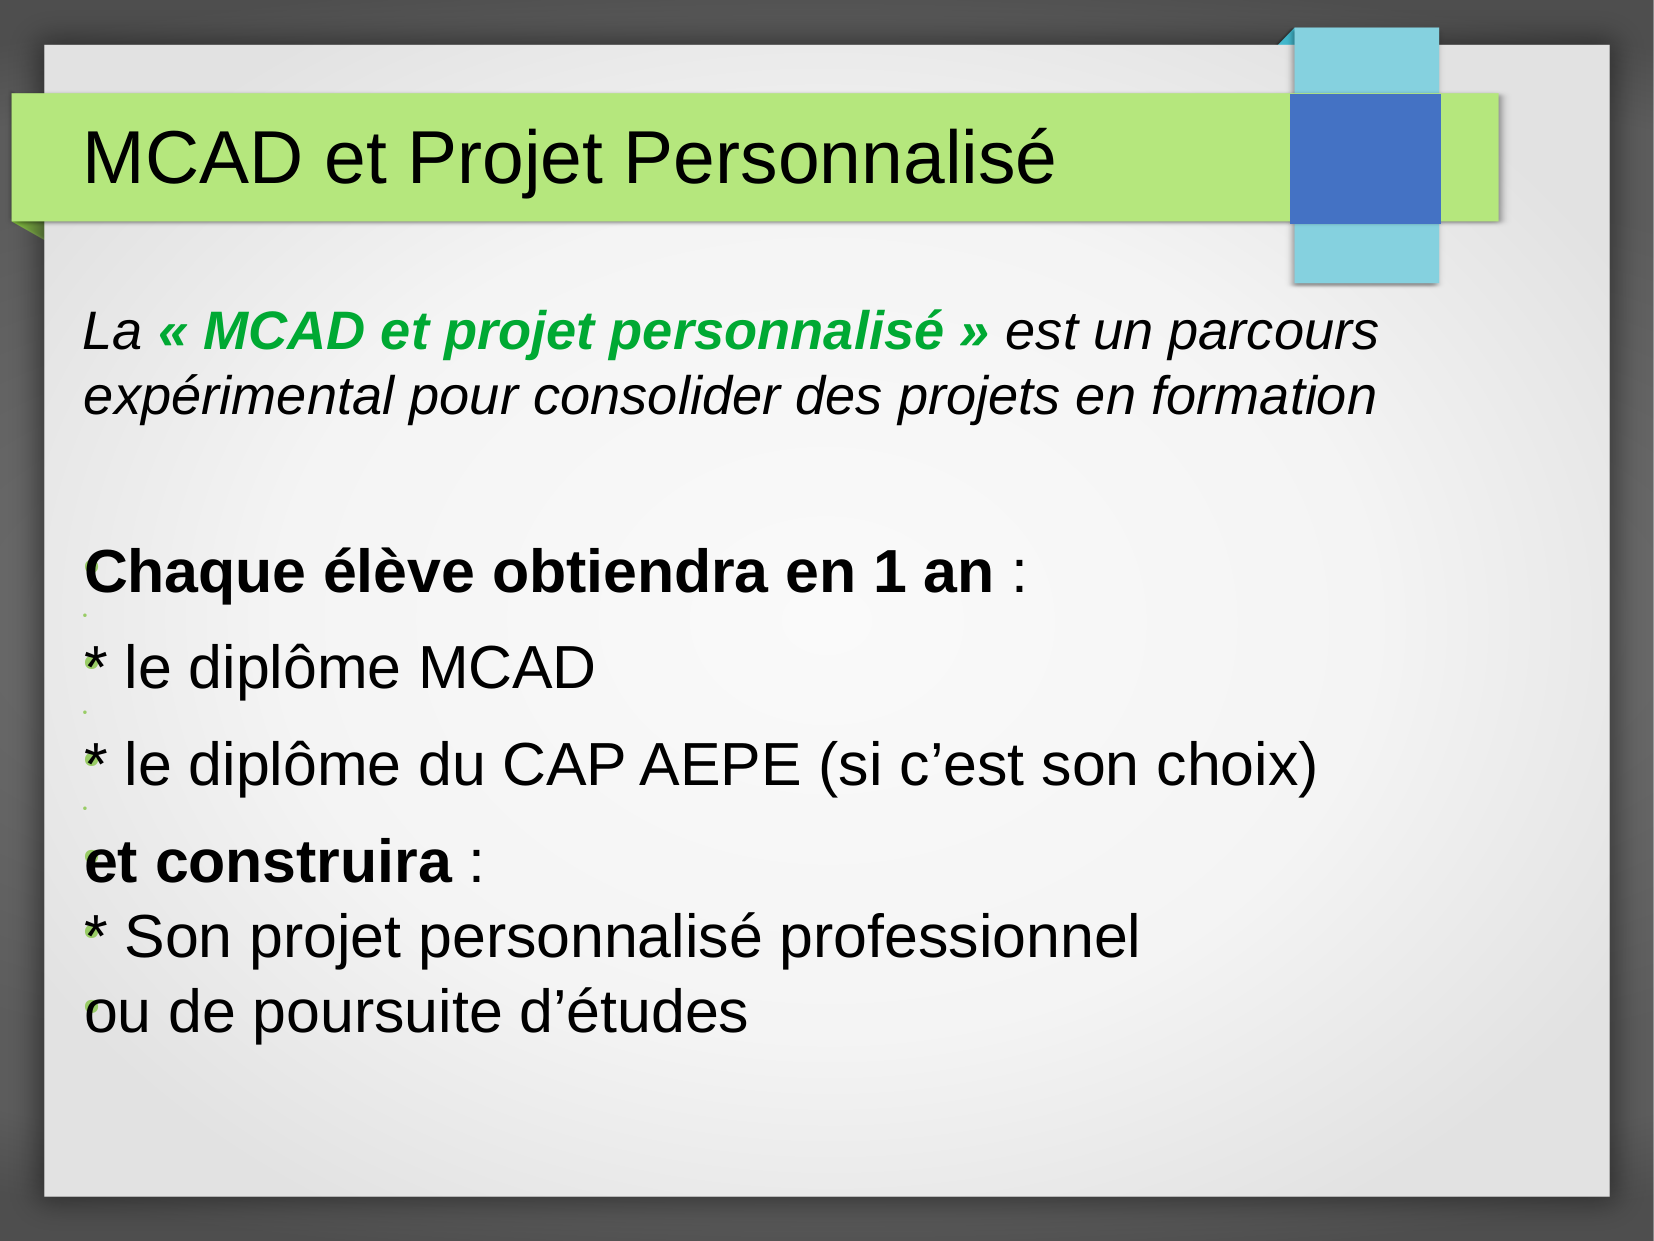

# MCAD et Projet Personnalisé
MCAD
PP
| |
| --- |
La « MCAD et projet personnalisé » est un parcours expérimental pour consolider des projets en formation
Chaque élève obtiendra en 1 an :
* le diplôme MCAD
* le diplôme du CAP AEPE (si c’est son choix)
et construira :
* Son projet personnalisé professionnel
ou de poursuite d’études